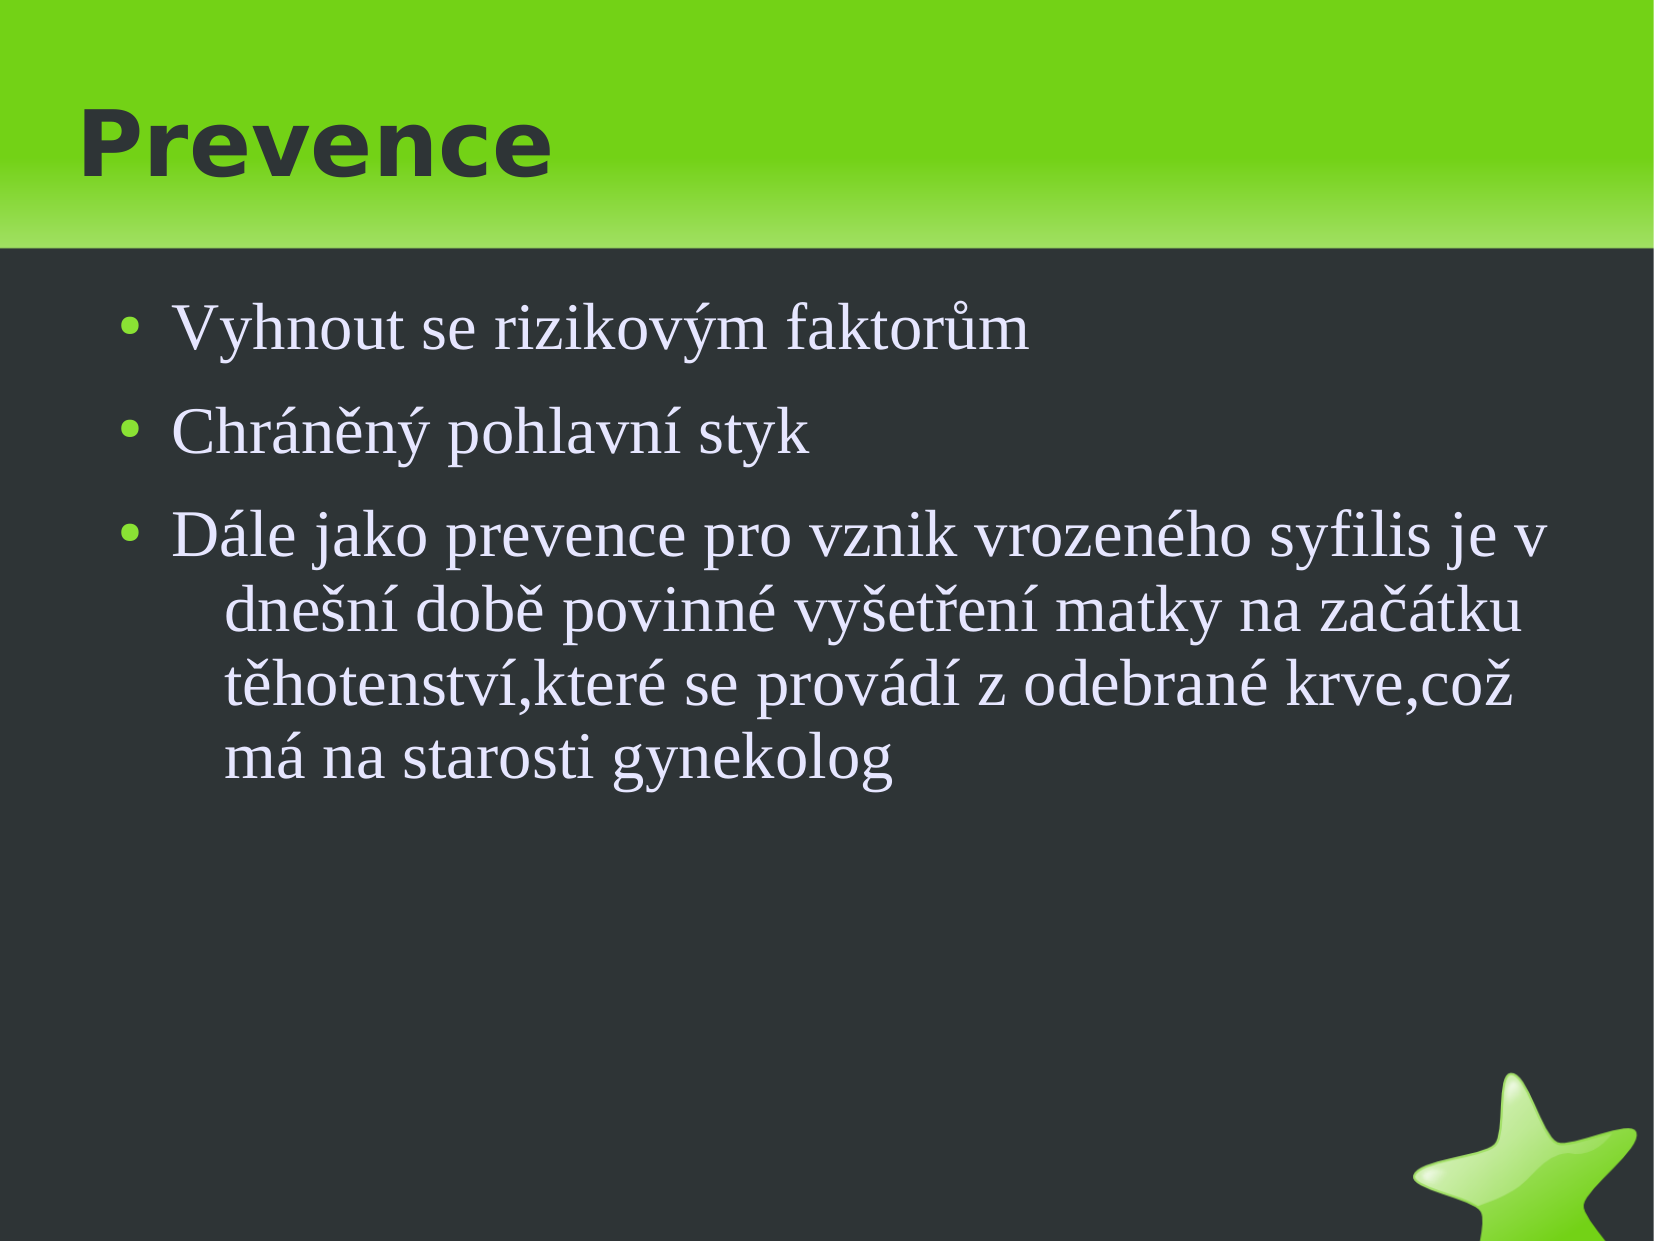

# Prevence
Vyhnout se rizikovým faktorům
Chráněný pohlavní styk
Dále jako prevence pro vznik vrozeného syfilis je v dnešní době povinné vyšetření matky na začátku těhotenství,které se provádí z odebrané krve,což má na starosti gynekolog